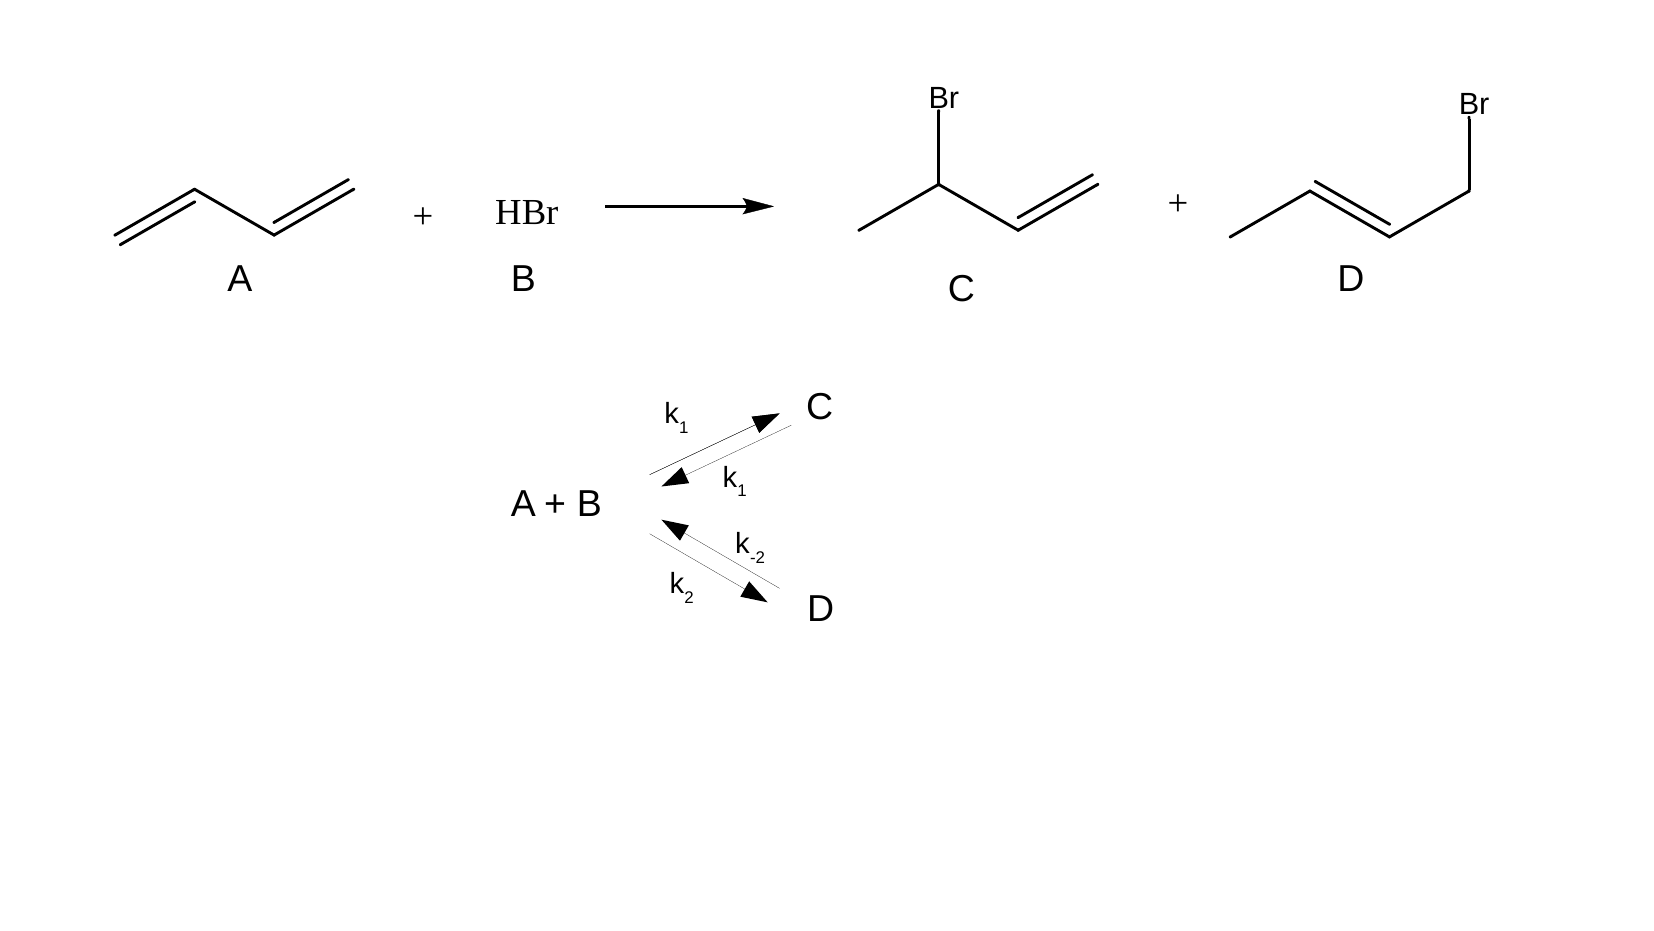

A
B
D
C
C
k1
k1
A + B
k-2
k2
D